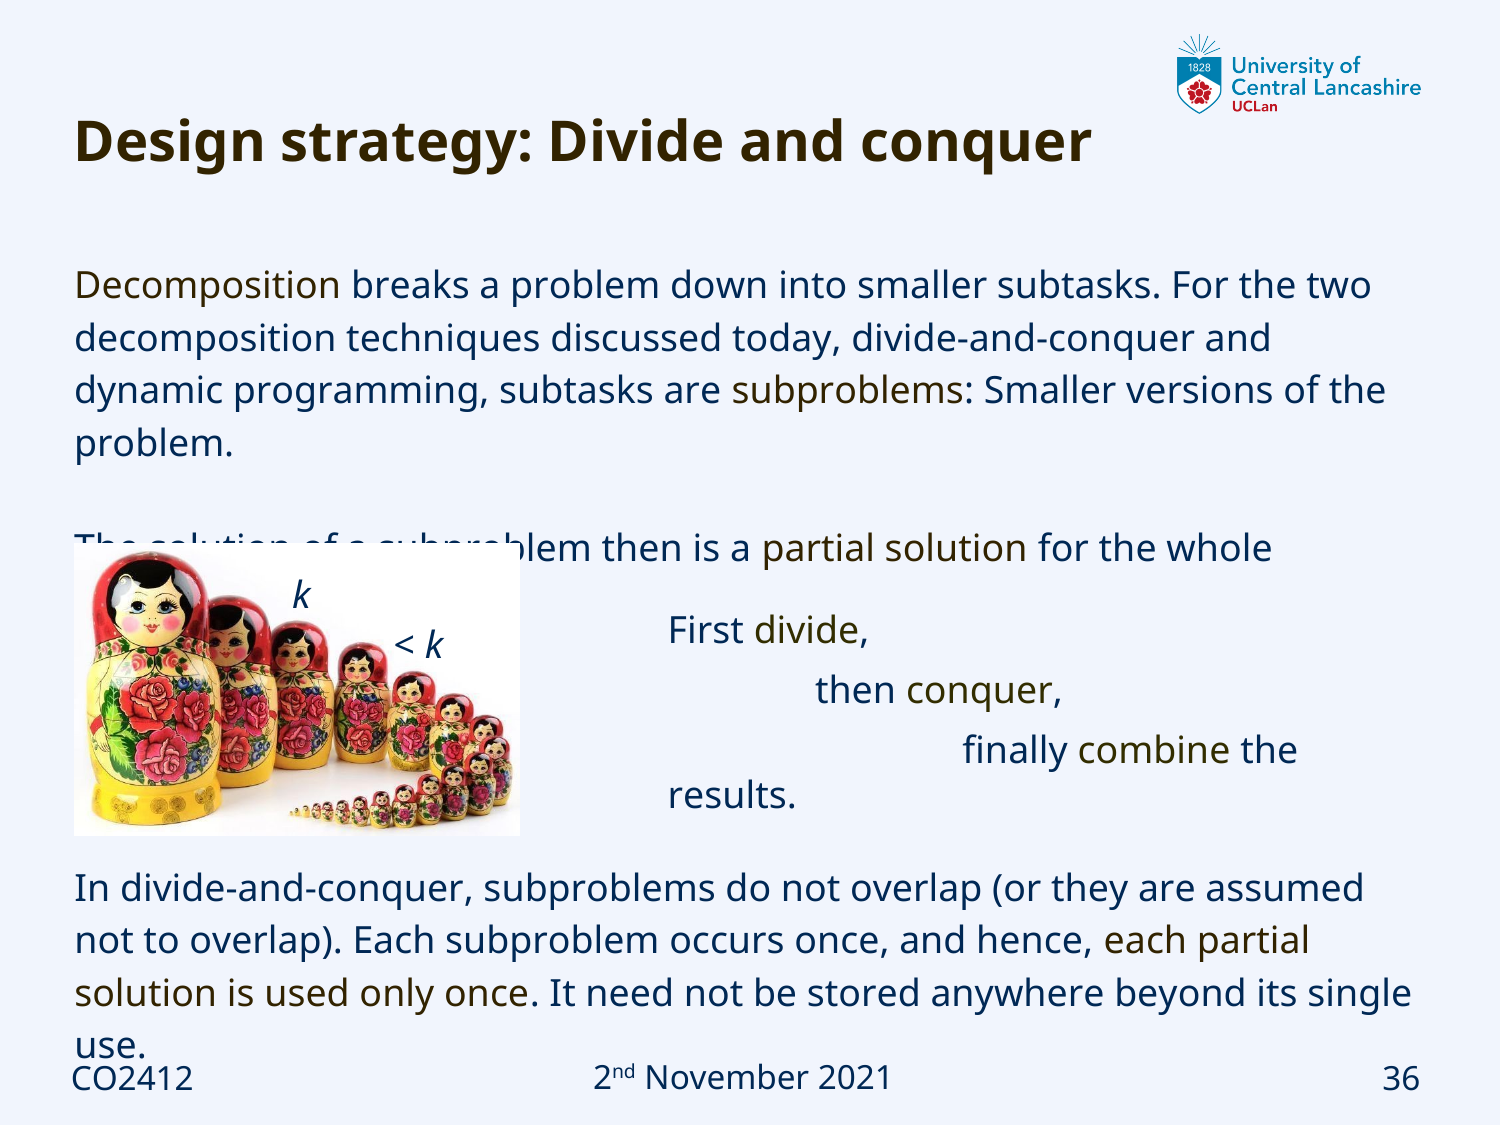

# Design strategy: Divide and conquer
Decomposition breaks a problem down into smaller subtasks. For the two decomposition techniques discussed today, divide-and-conquer and dynamic programming, subtasks are subproblems: Smaller versions of the problem.
The solution of a subproblem then is a partial solution for the whole problem.
k
First divide,
		then conquer,
				finally combine the results.
< k
In divide-and-conquer, subproblems do not overlap (or they are assumed not to overlap). Each subproblem occurs once, and hence, each partial solution is used only once. It need not be stored anywhere beyond its single use.